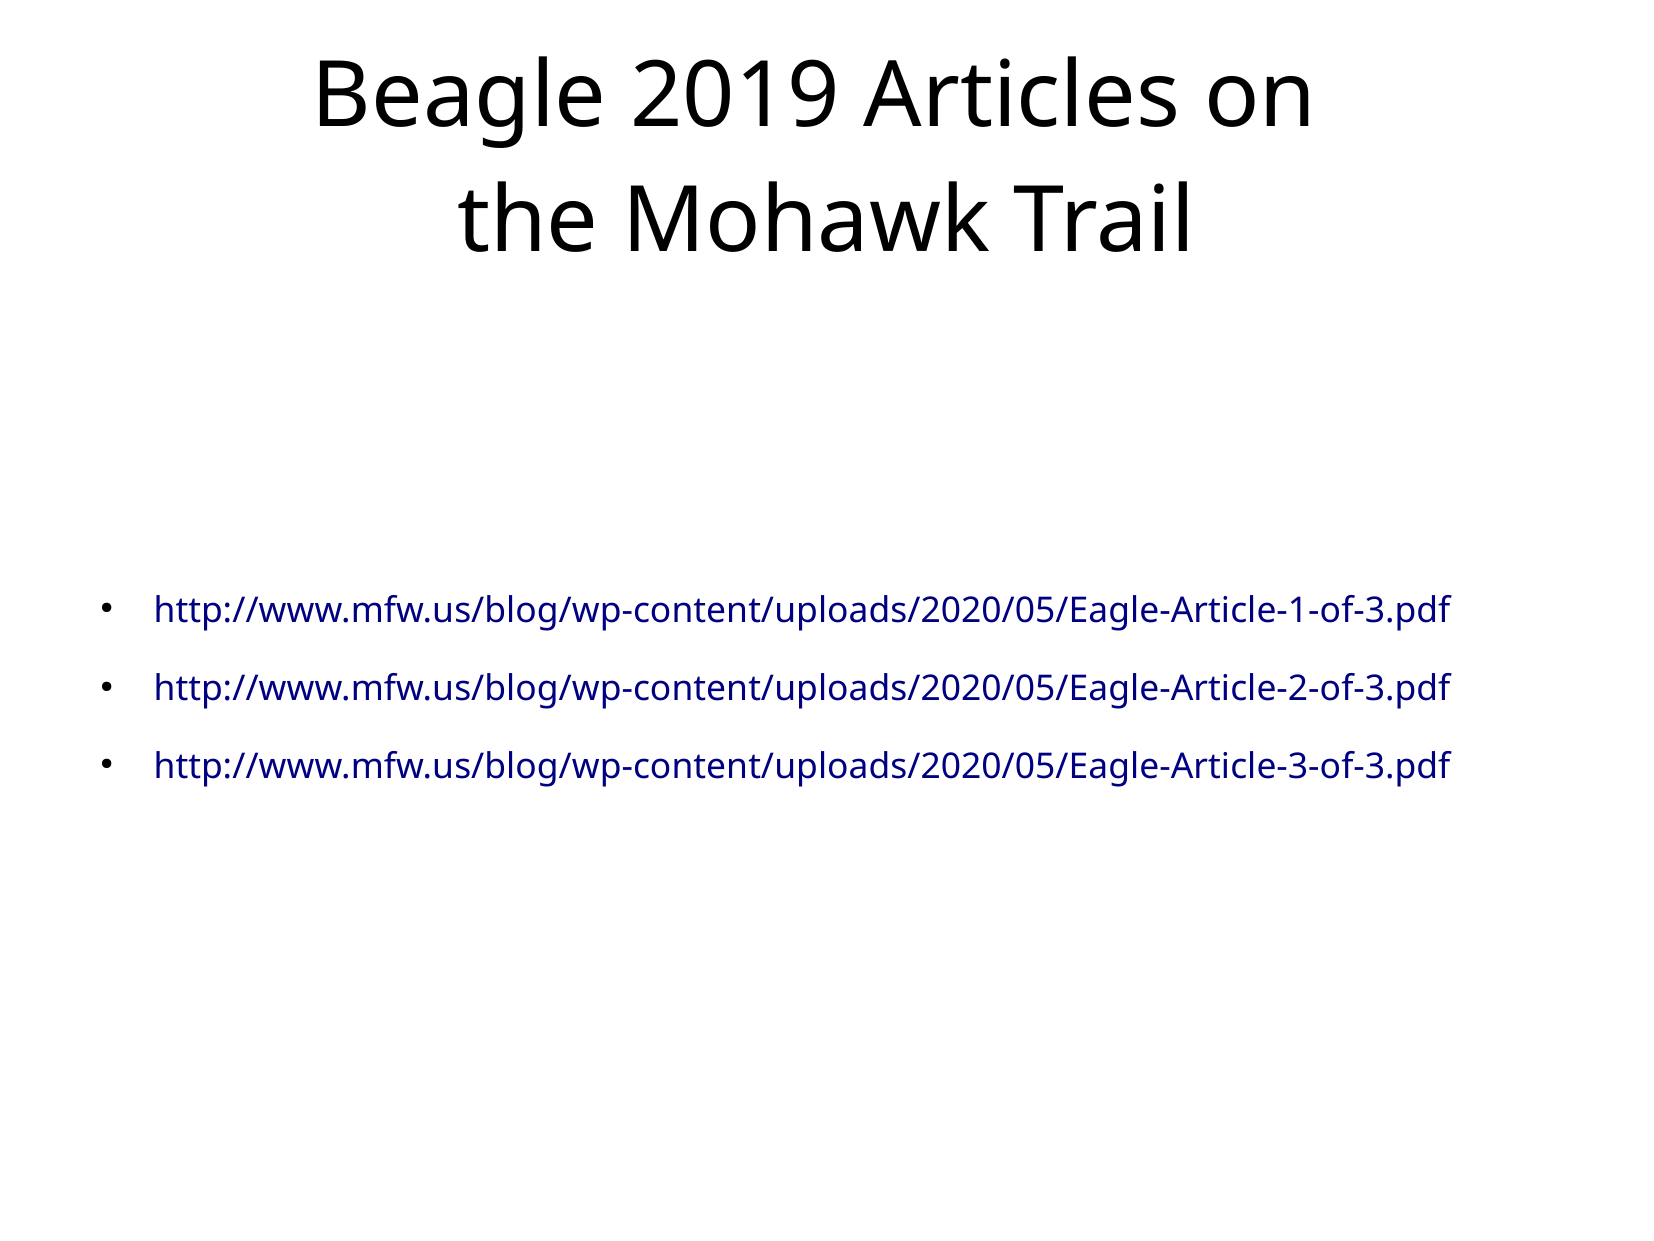

# Beagle 2019 Articles on the Mohawk Trail
http://www.mfw.us/blog/wp-content/uploads/2020/05/Eagle-Article-1-of-3.pdf
http://www.mfw.us/blog/wp-content/uploads/2020/05/Eagle-Article-2-of-3.pdf
http://www.mfw.us/blog/wp-content/uploads/2020/05/Eagle-Article-3-of-3.pdf